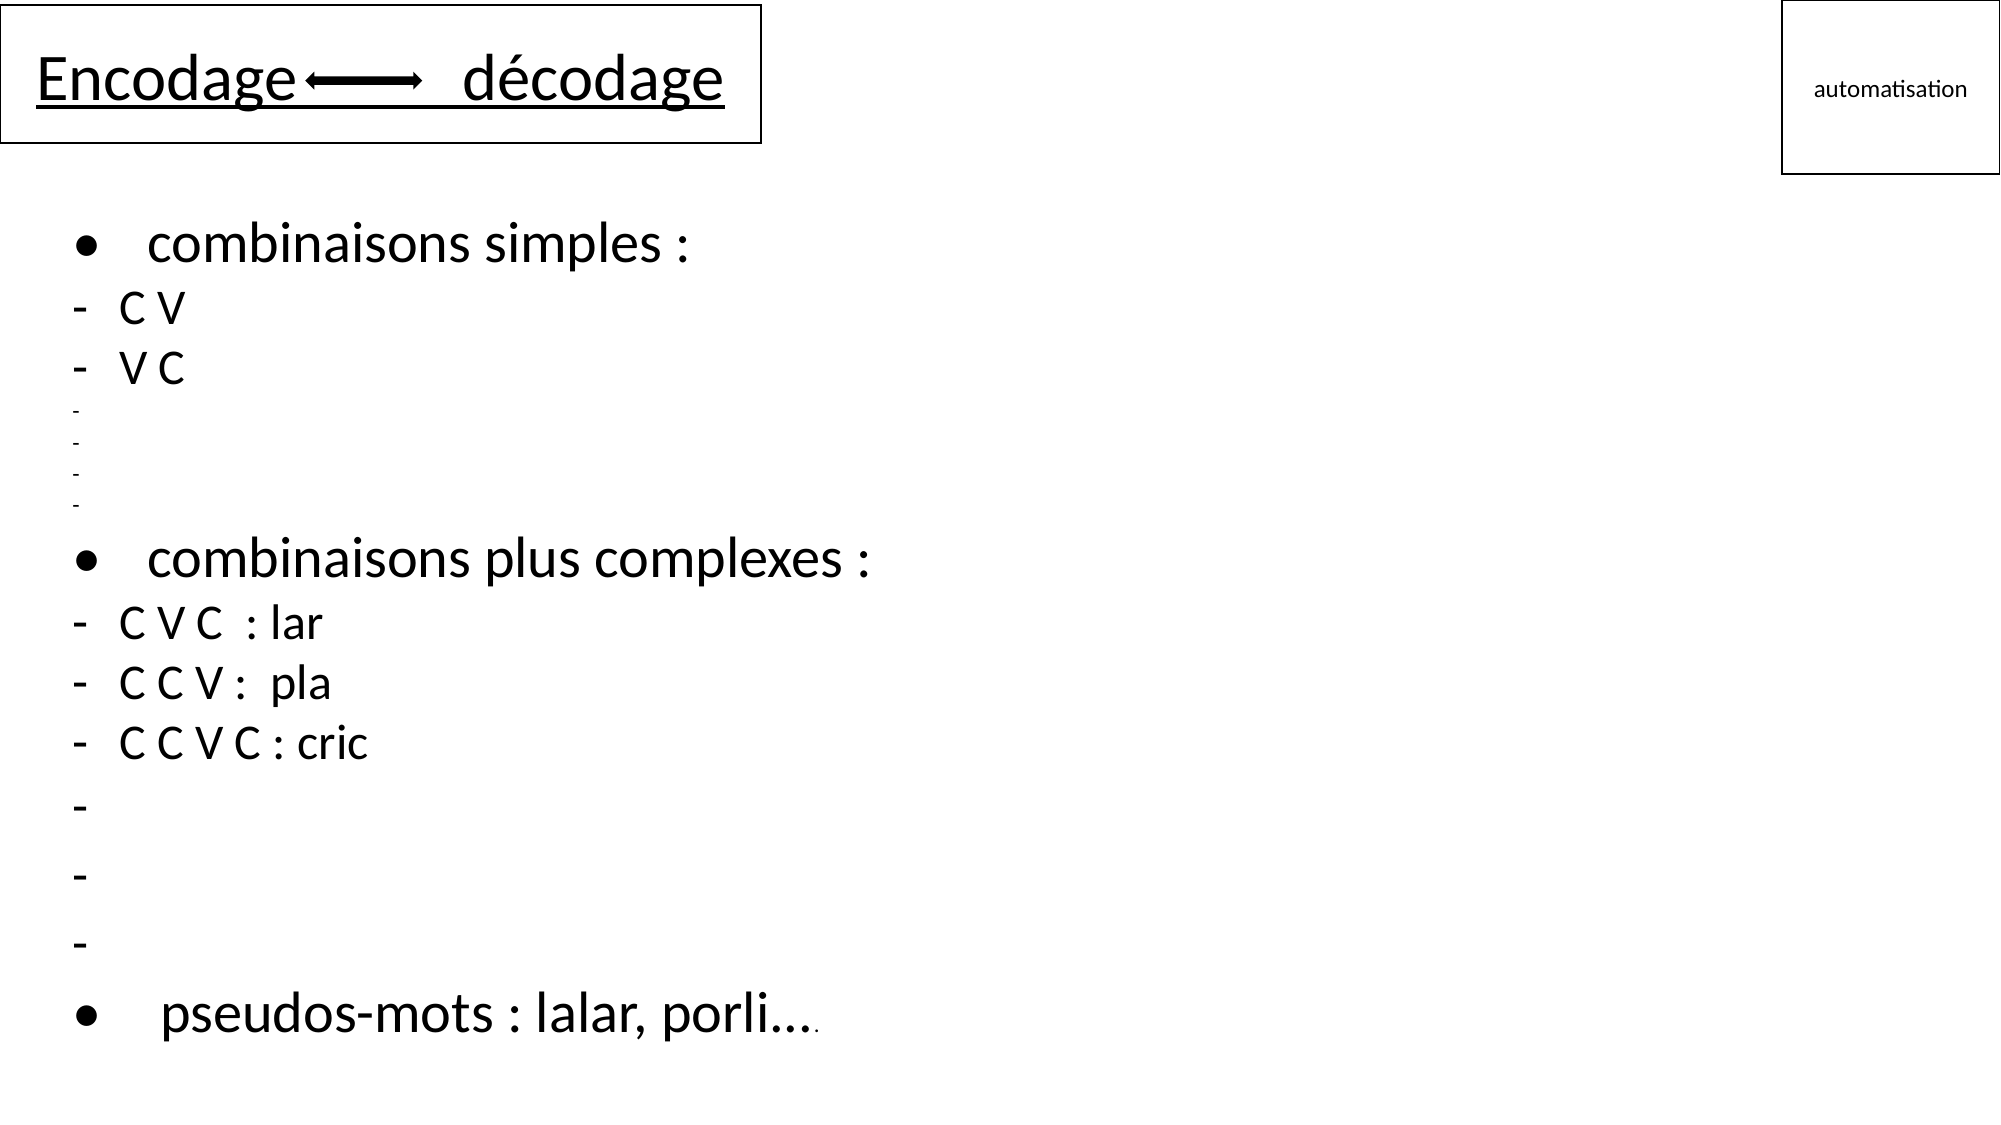

automatisation
Encodage décodage
•	combinaisons simples :
C V
V C
•	combinaisons plus complexes :
C V C : lar
C C V : pla
C C V C : cric
•	 pseudos-mots : lalar, porli....